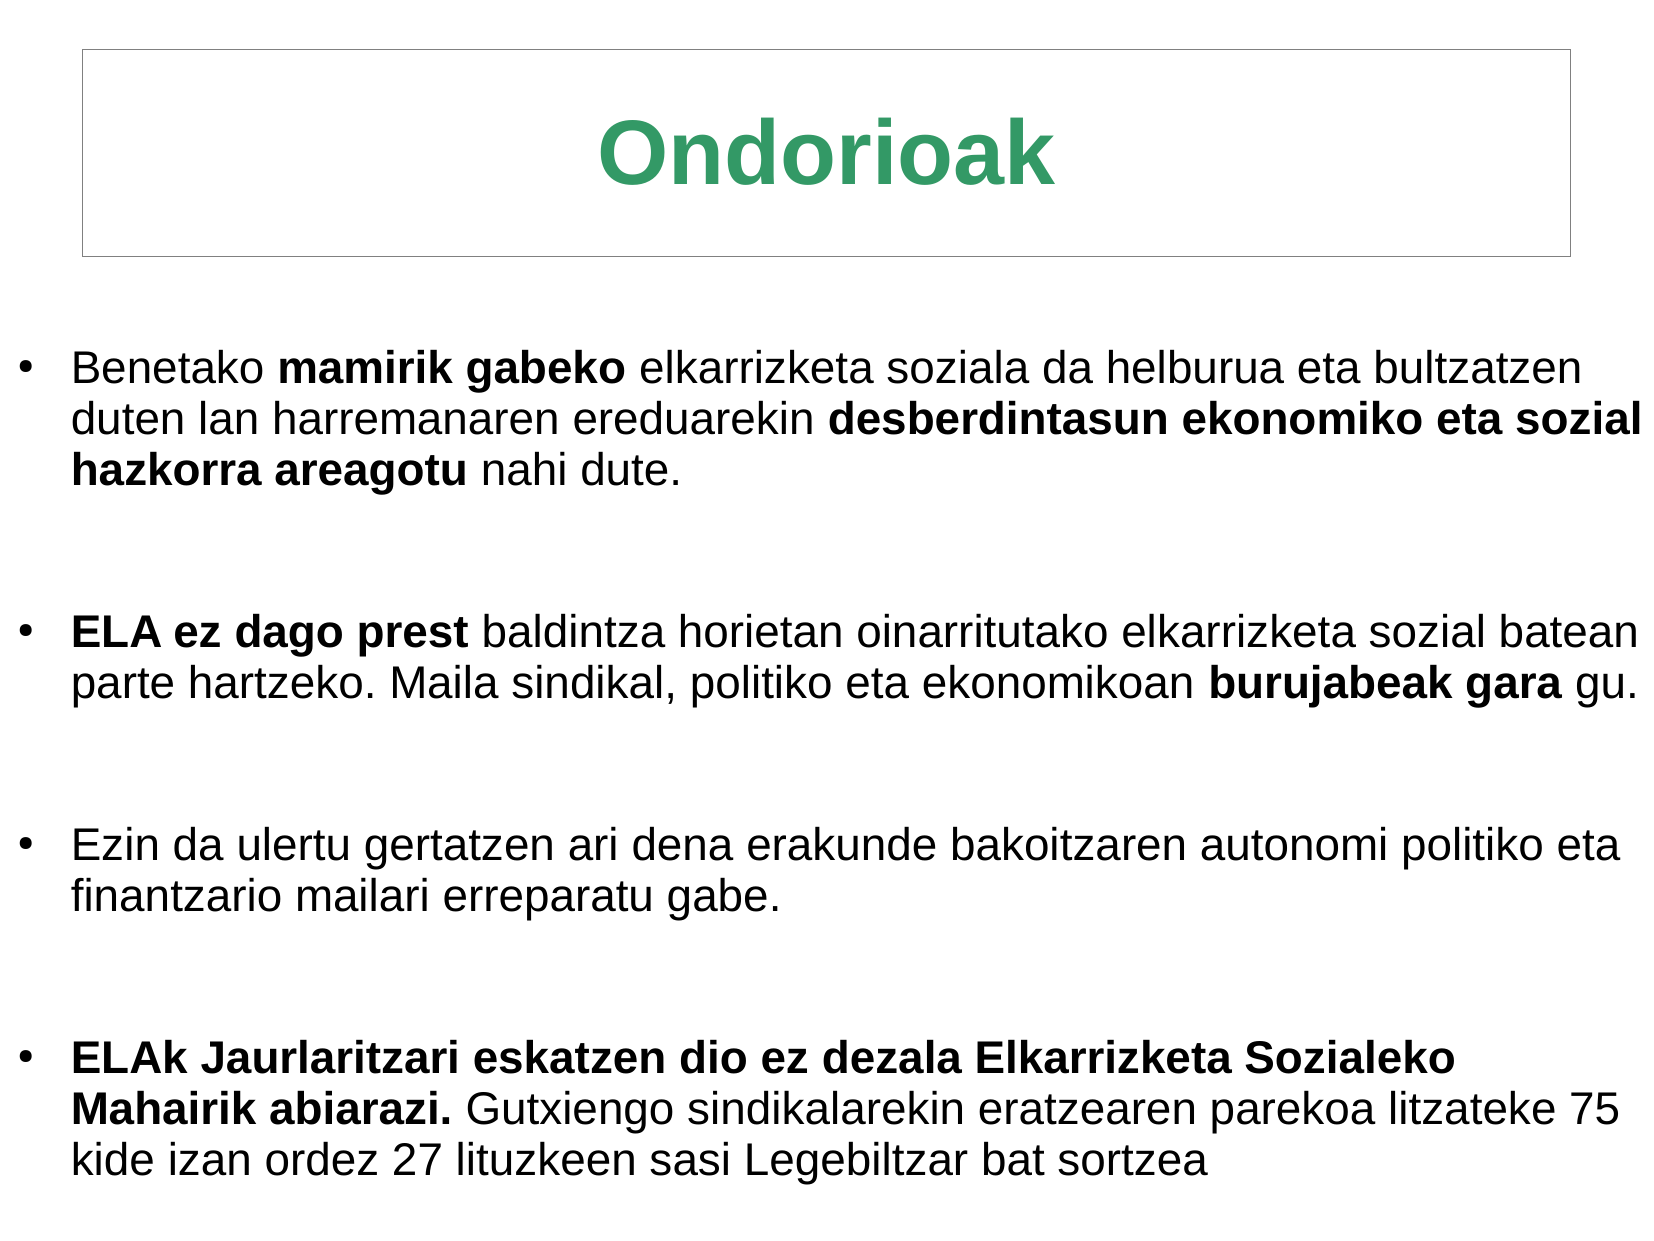

# Ondorioak
Benetako mamirik gabeko elkarrizketa soziala da helburua eta bultzatzen duten lan harremanaren ereduarekin desberdintasun ekonomiko eta sozial hazkorra areagotu nahi dute.
ELA ez dago prest baldintza horietan oinarritutako elkarrizketa sozial batean parte hartzeko. Maila sindikal, politiko eta ekonomikoan burujabeak gara gu.
Ezin da ulertu gertatzen ari dena erakunde bakoitzaren autonomi politiko eta finantzario mailari erreparatu gabe.
ELAk Jaurlaritzari eskatzen dio ez dezala Elkarrizketa Sozialeko Mahairik abiarazi. Gutxiengo sindikalarekin eratzearen parekoa litzateke 75 kide izan ordez 27 lituzkeen sasi Legebiltzar bat sortzea